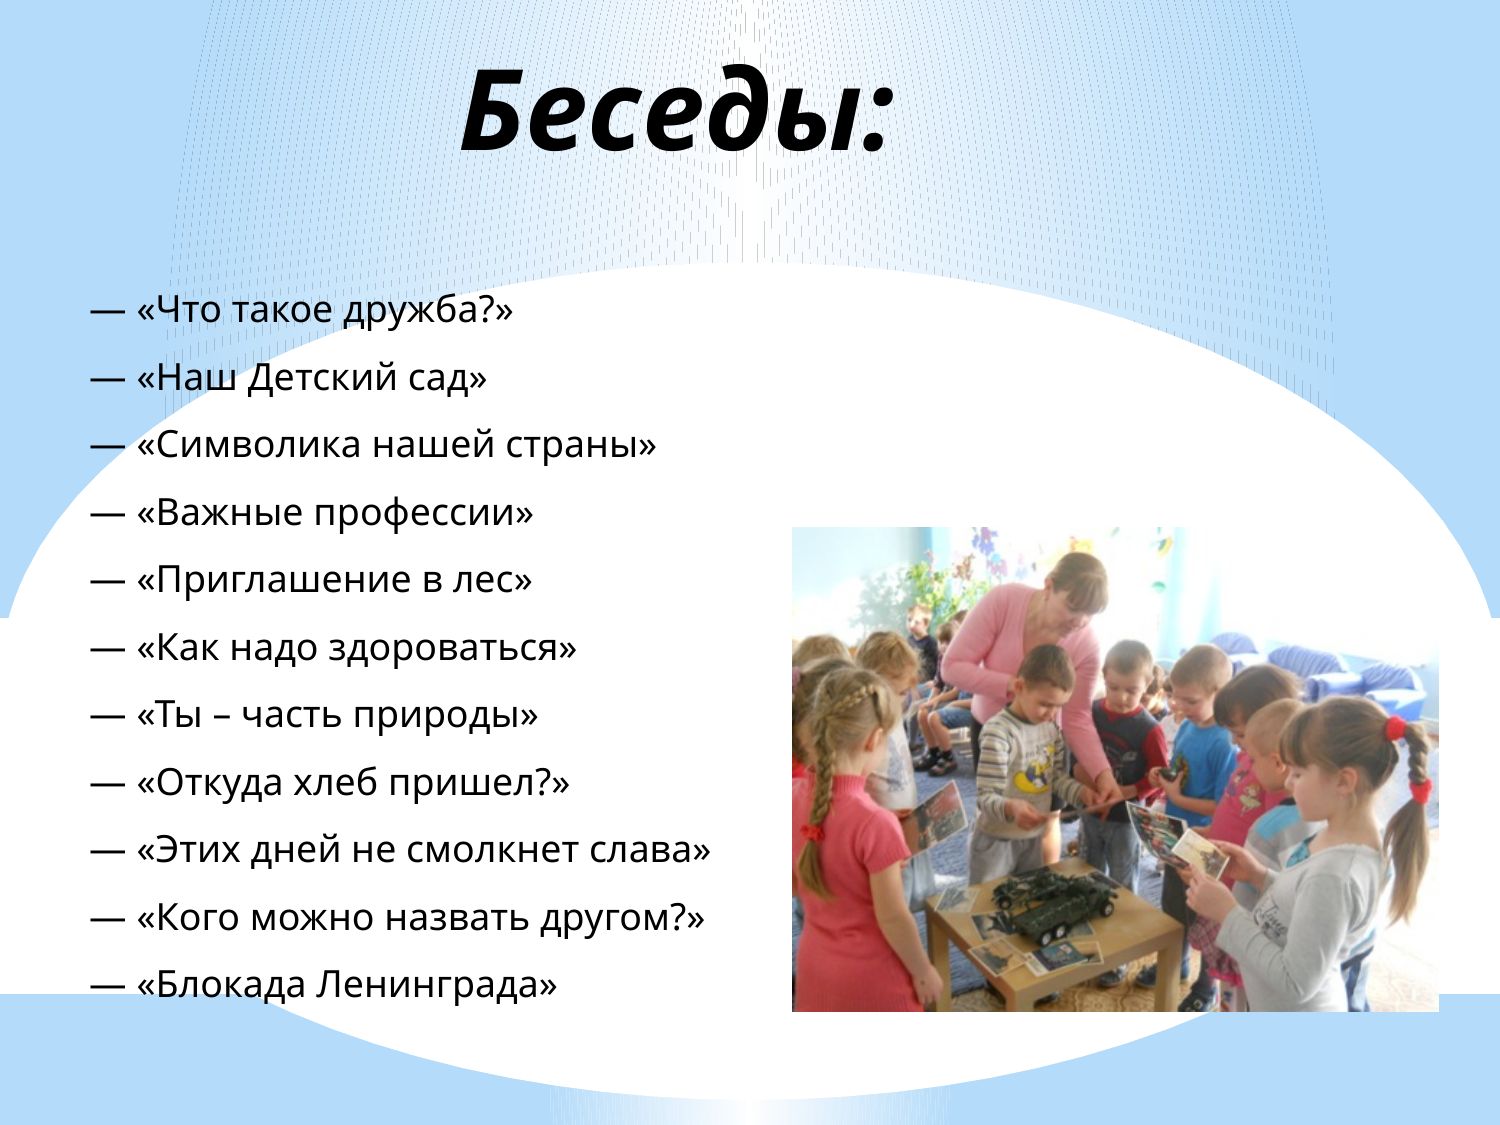

Беседы:
 — «Что такое дружба?»
 — «Наш Детский сад»
 — «Символика нашей страны»
 — «Важные профессии»
 — «Приглашение в лес»
 — «Как надо здороваться»
 — «Ты – часть природы»
 — «Откуда хлеб пришел?»
 — «Этих дней не смолкнет слава»
 — «Кого можно назвать другом?»
 — «Блокада Ленинграда»